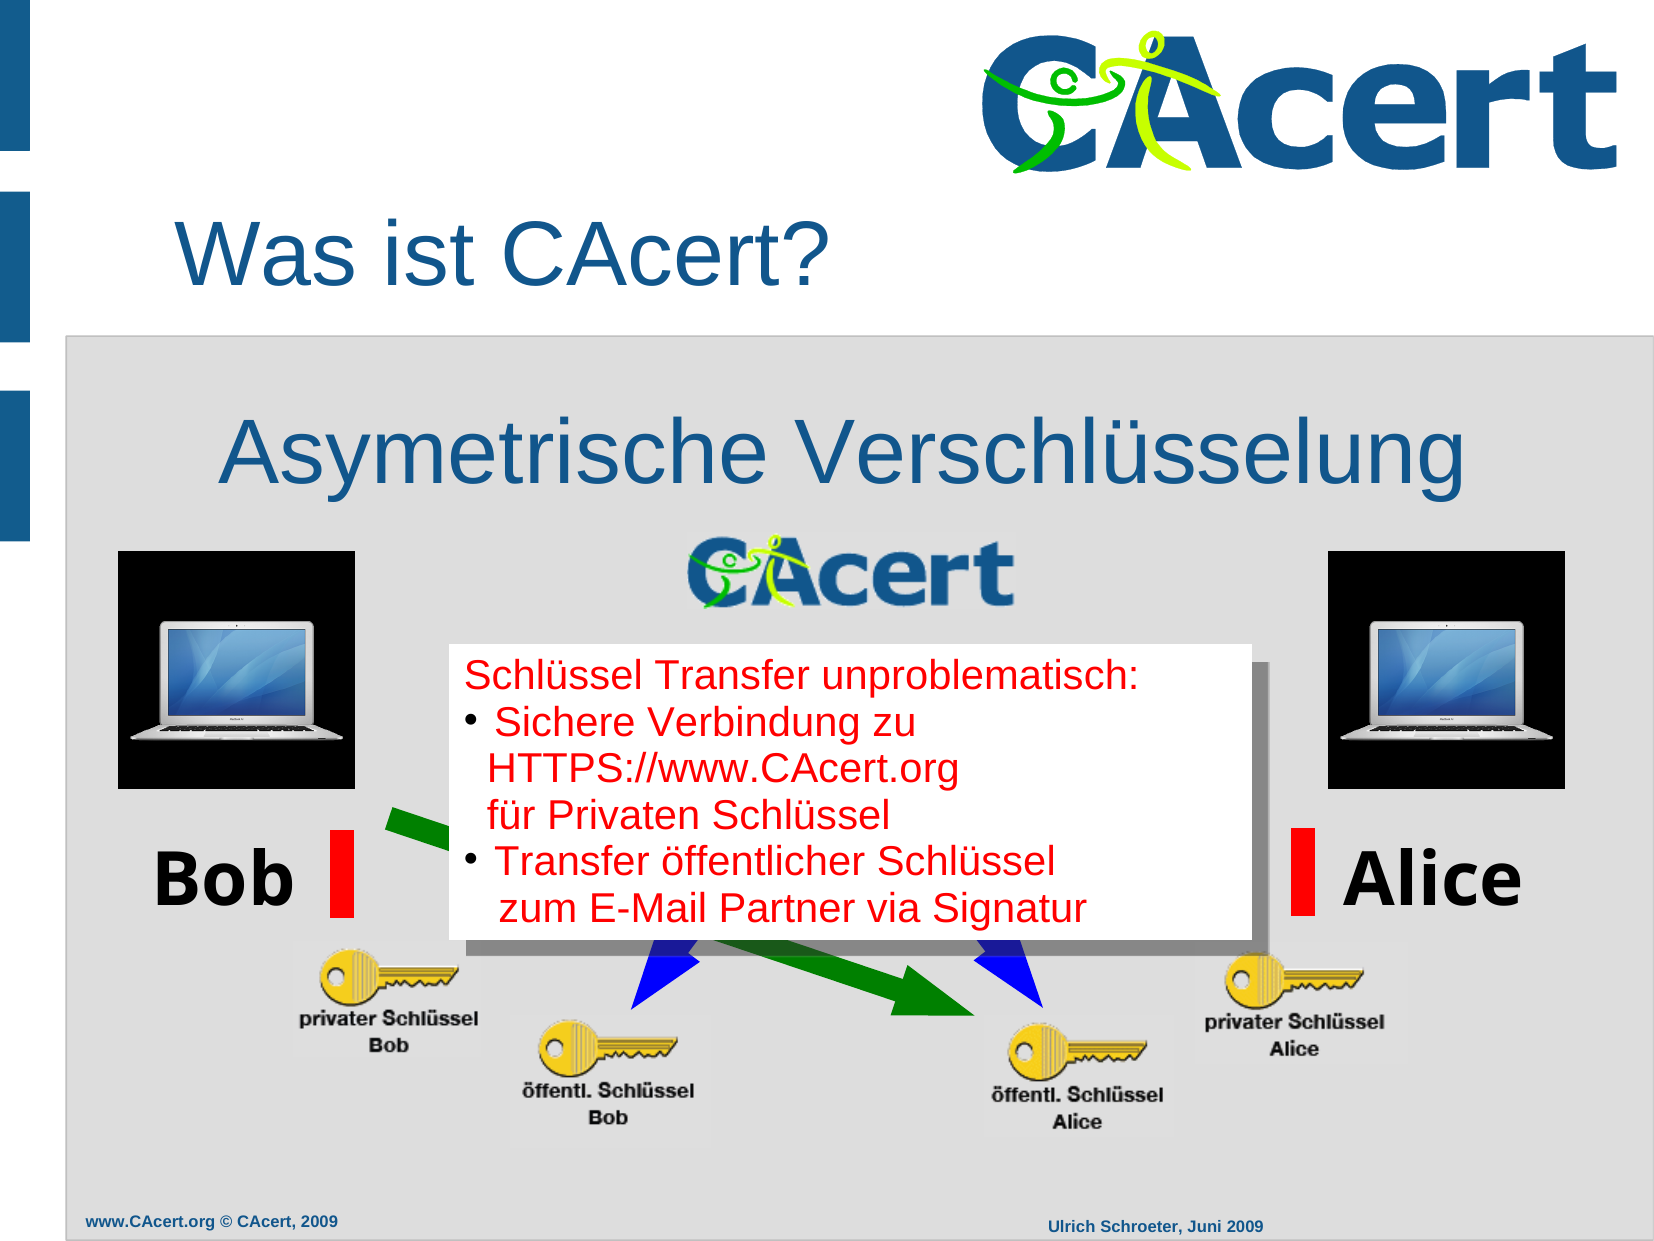

Was ist CAcert?
# Asymetrische Verschlüsselung
Schlüssel Transfer unproblematisch:
 Sichere Verbindung zu
 HTTPS://www.CAcert.org
 für Privaten Schlüssel
 Transfer öffentlicher Schlüssel
 zum E-Mail Partner via Signatur
Bob
Alice